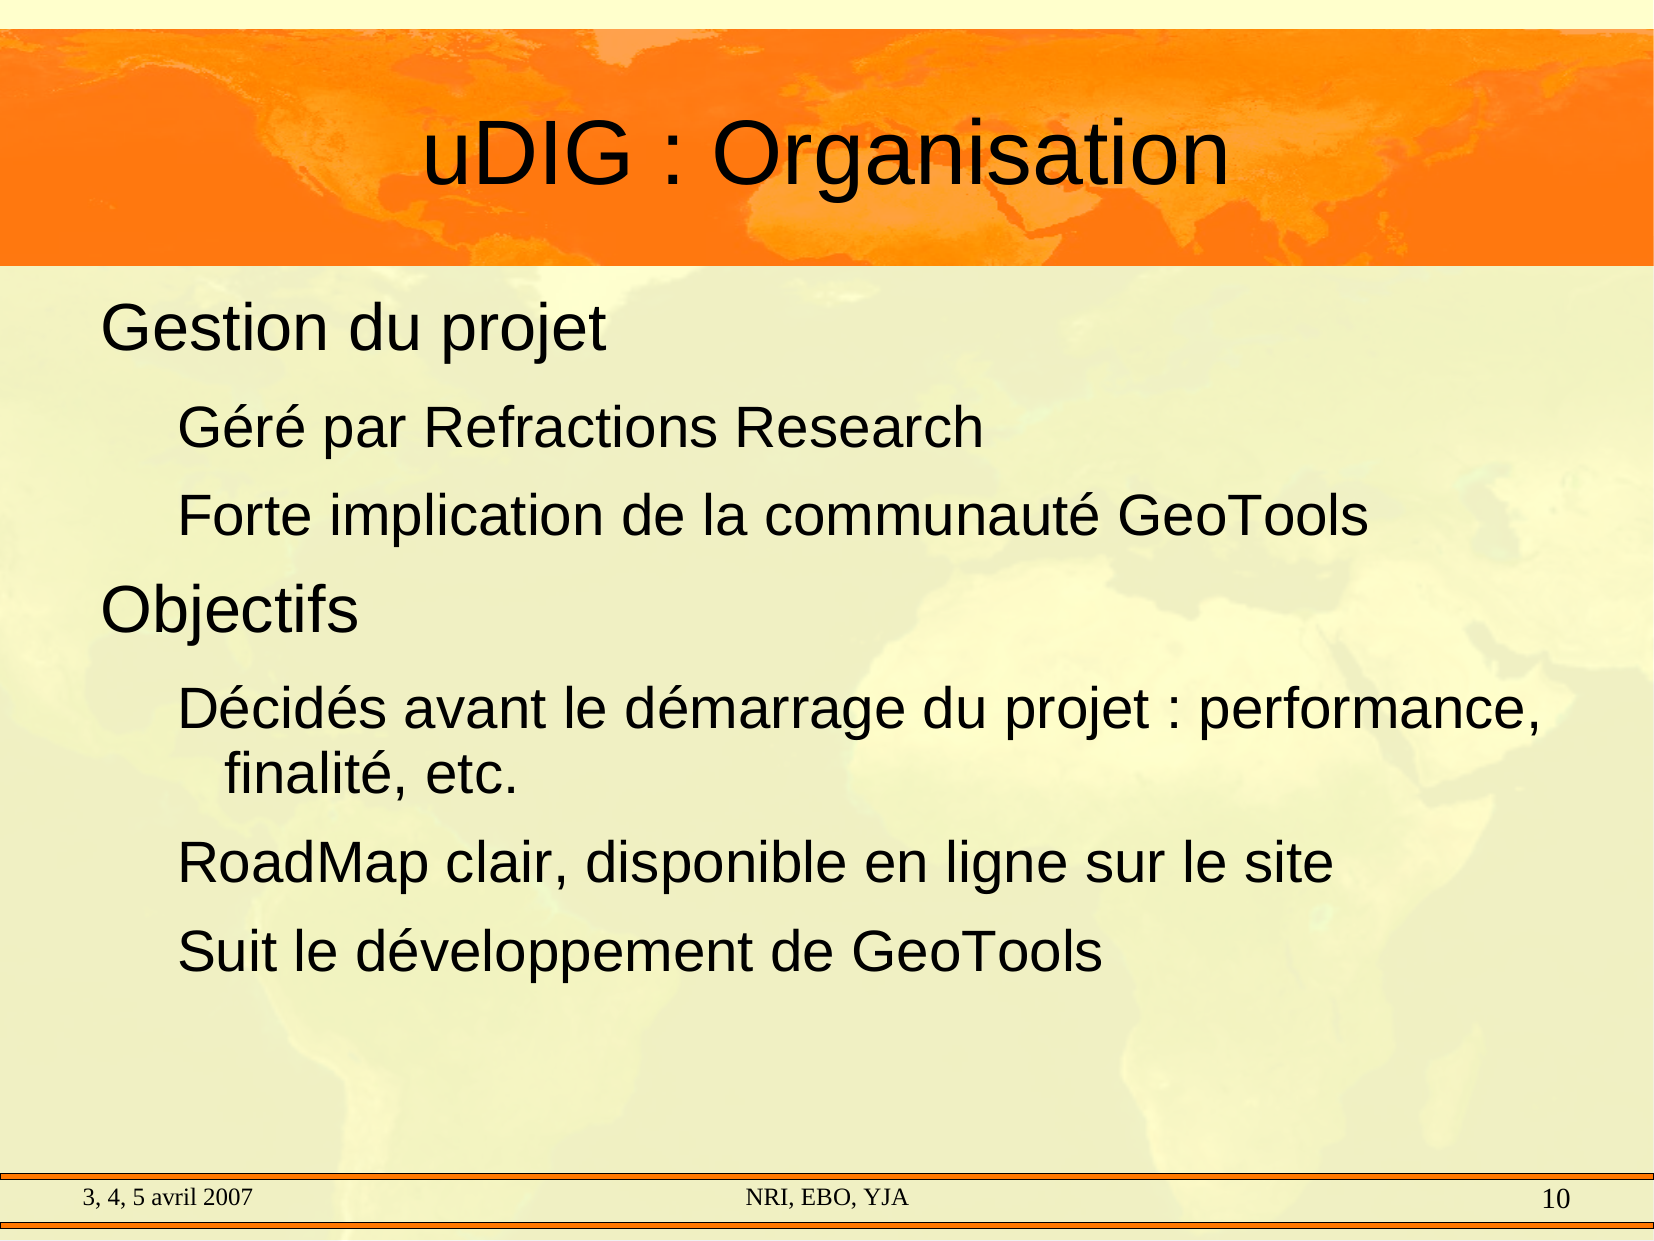

# uDIG : Organisation
Gestion du projet
Géré par Refractions Research
Forte implication de la communauté GeoTools
Objectifs
Décidés avant le démarrage du projet : performance, finalité, etc.
RoadMap clair, disponible en ligne sur le site
Suit le développement de GeoTools
3, 4, 5 avril 2007
NRI, EBO, YJA
10